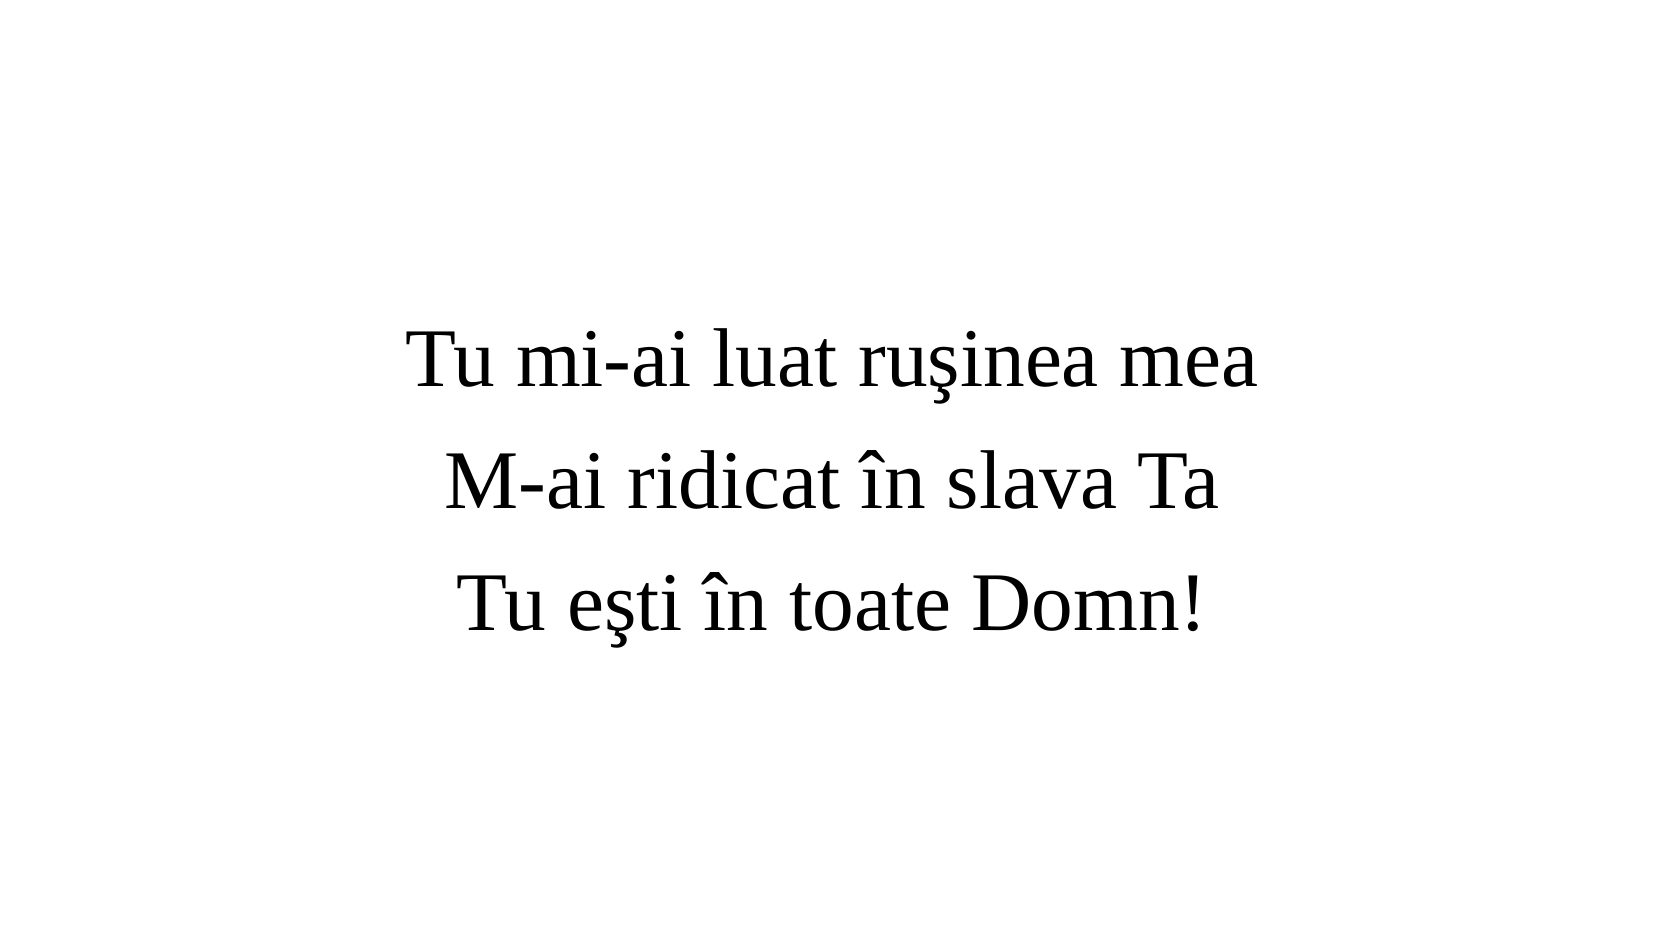

# Tu mi-ai luat ruşinea mea
M-ai ridicat în slava Ta
Tu eşti în toate Domn!